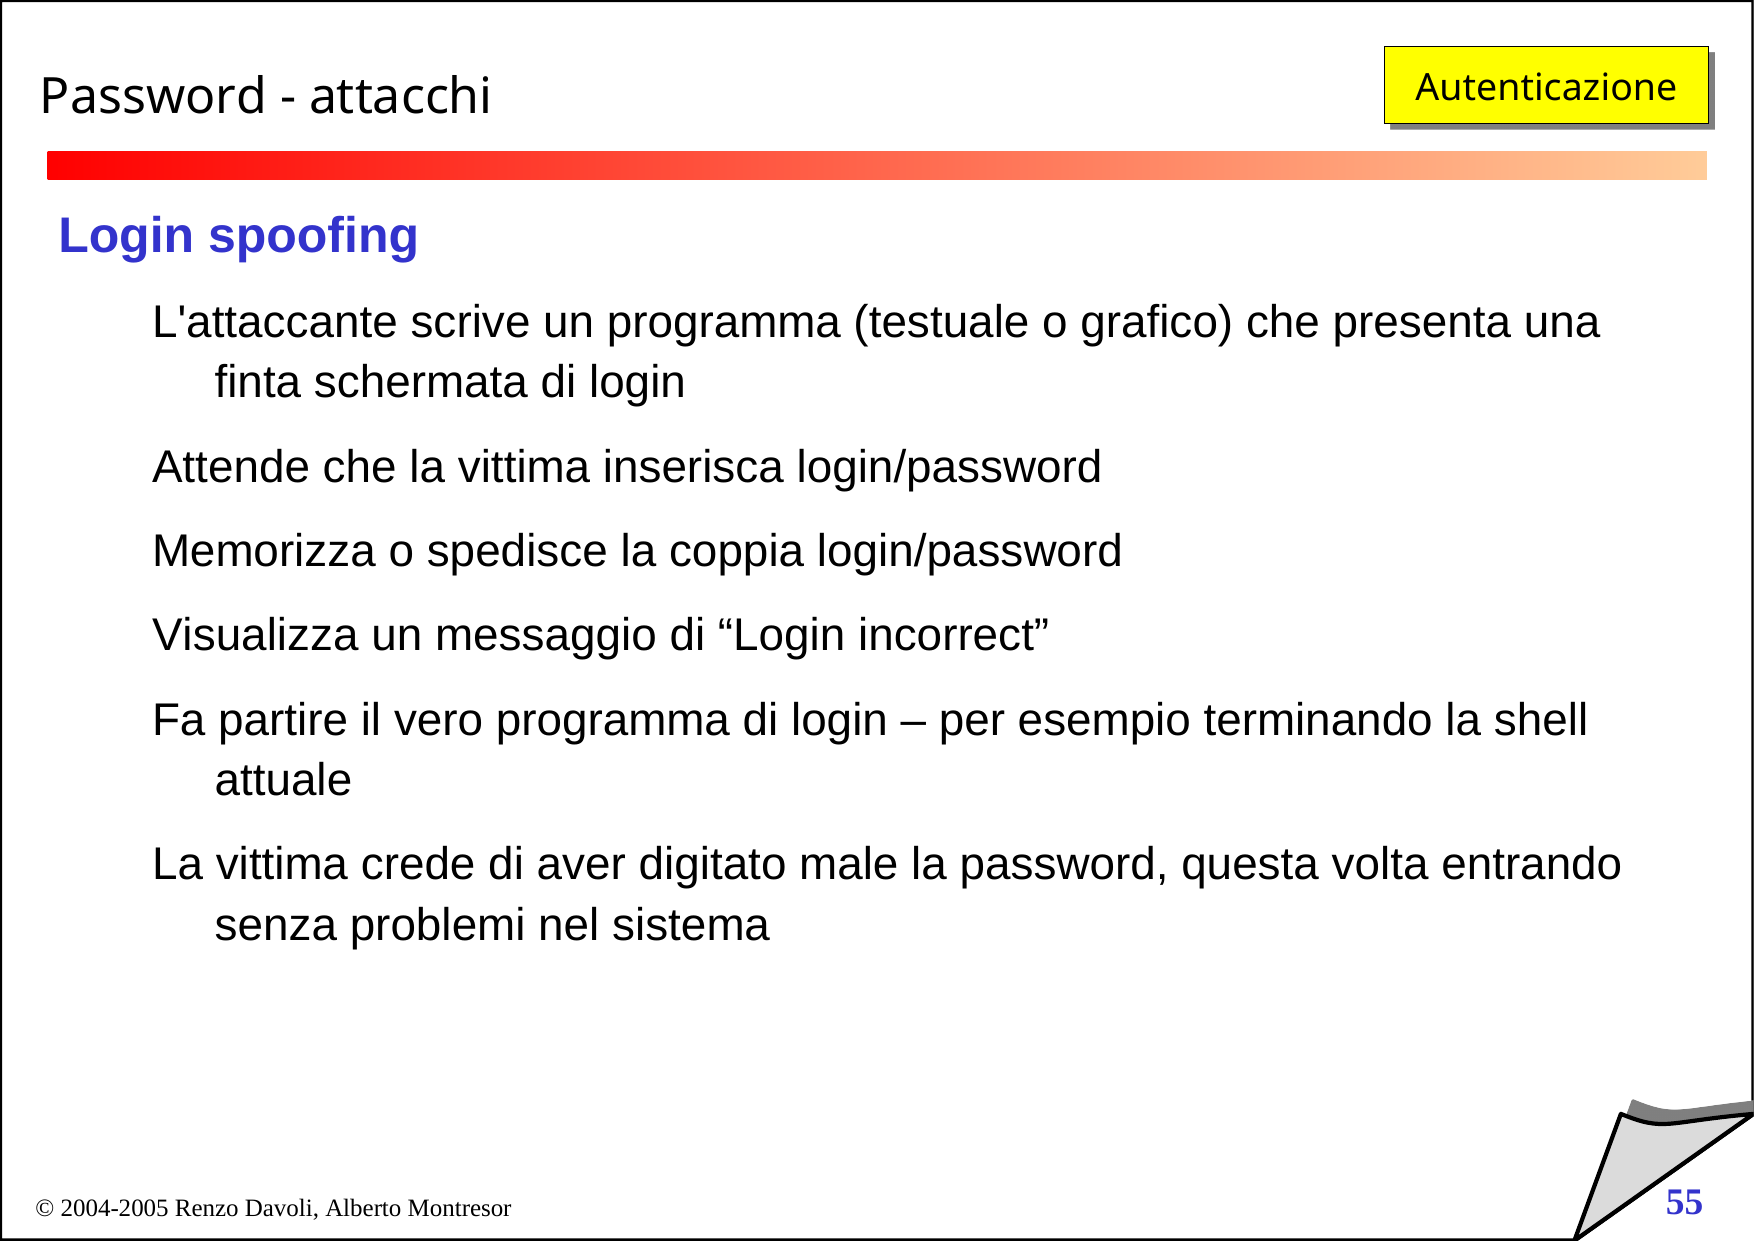

Autenticazione
# Password - attacchi
Login spoofing
L'attaccante scrive un programma (testuale o grafico) che presenta una finta schermata di login
Attende che la vittima inserisca login/password
Memorizza o spedisce la coppia login/password
Visualizza un messaggio di “Login incorrect”
Fa partire il vero programma di login – per esempio terminando la shell attuale
La vittima crede di aver digitato male la password, questa volta entrando senza problemi nel sistema